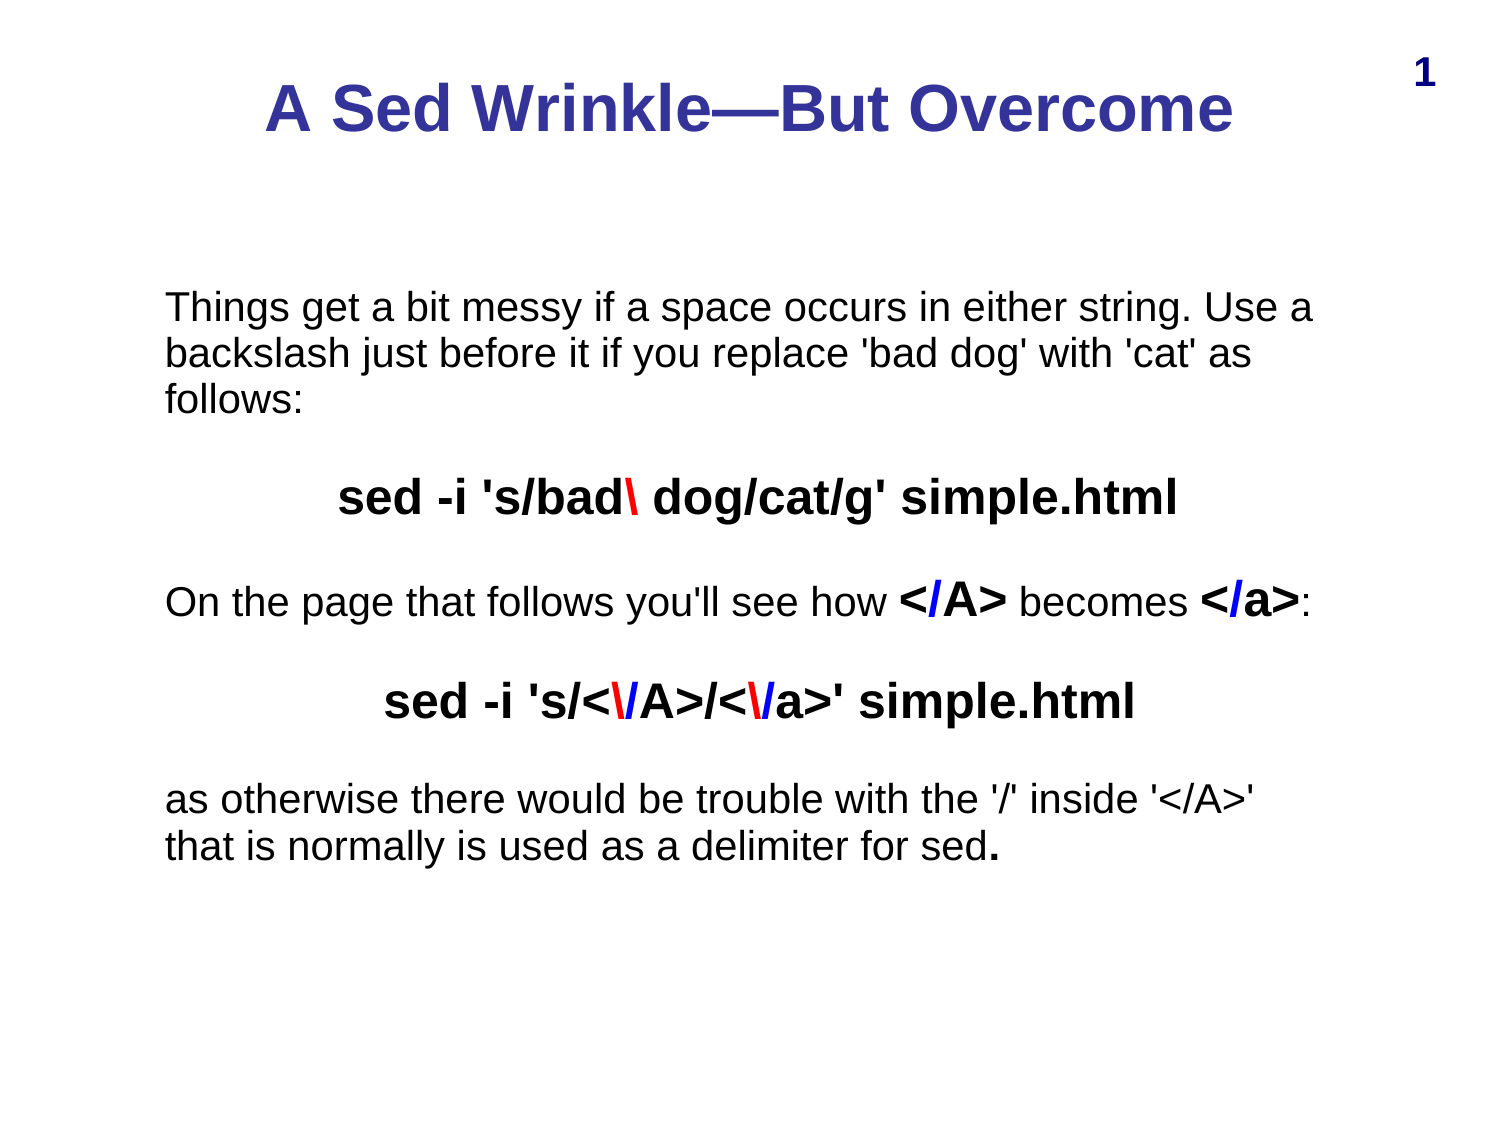

1
# A Sed Wrinkle—But Overcome
Things get a bit messy if a space occurs in either string. Use a backslash just before it if you replace 'bad dog' with 'cat' as follows:
 sed -i 's/bad\ dog/cat/g' simple.html
On the page that follows you'll see how </A> becomes </a>:
 sed -i 's/<\/A>/<\/a>' simple.html
as otherwise there would be trouble with the '/' inside '</A>' that is normally is used as a delimiter for sed.